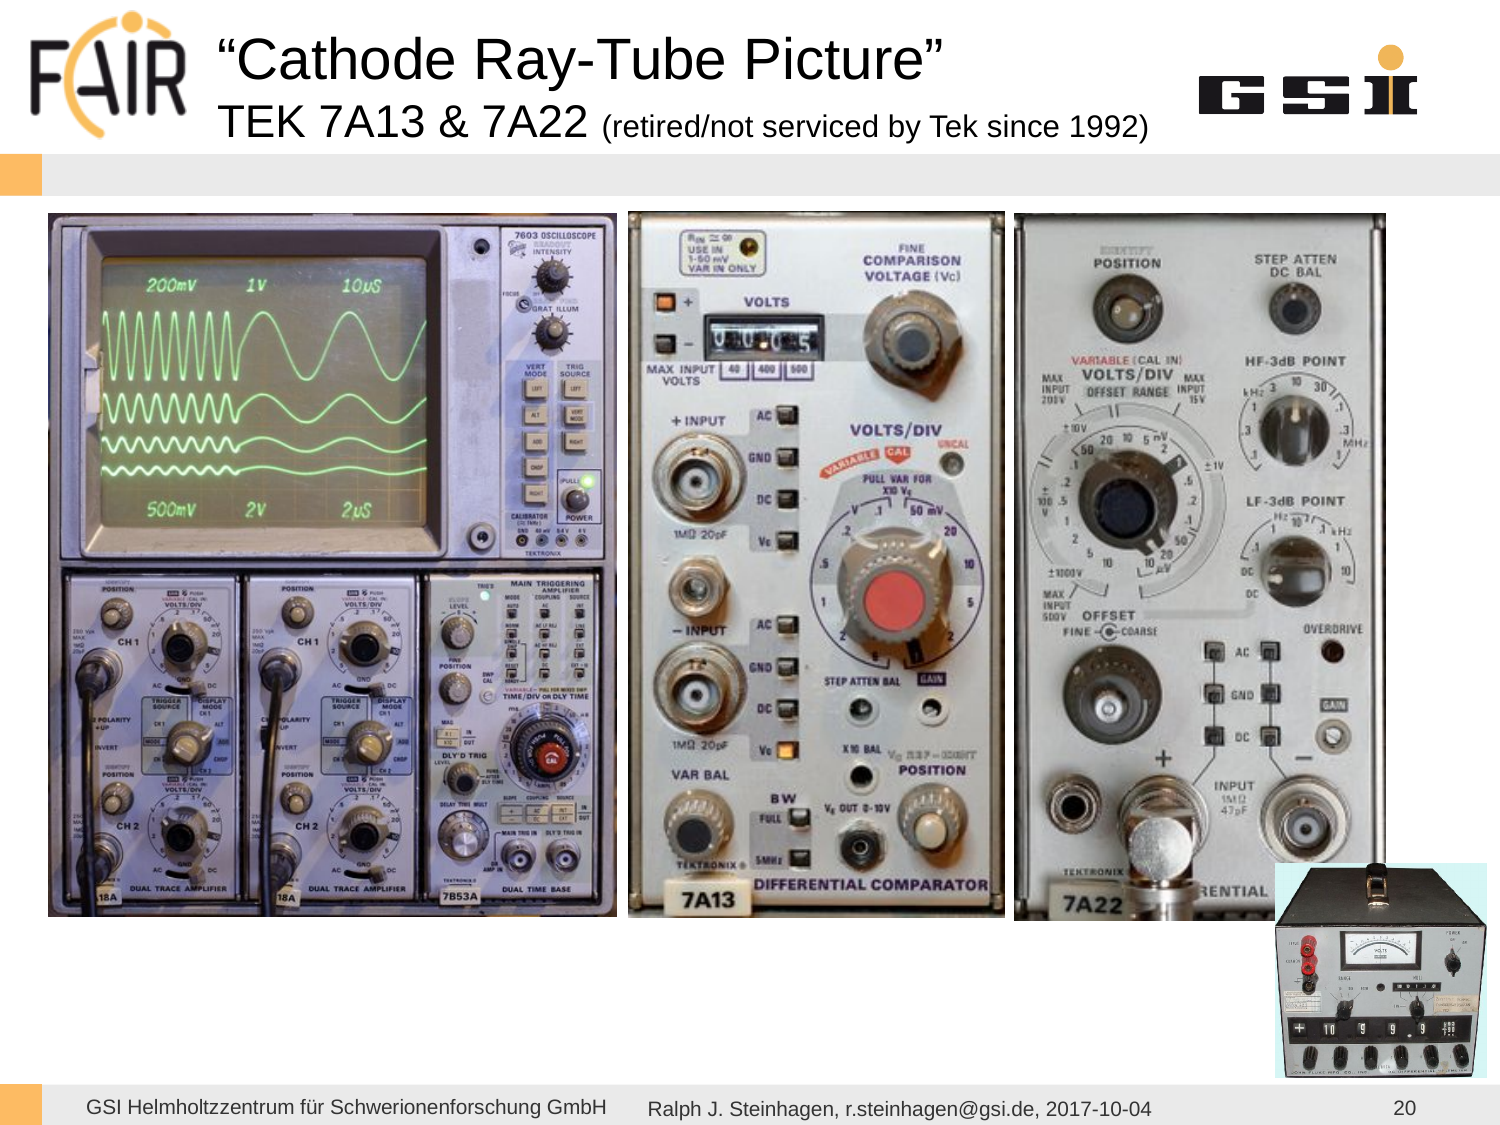

# “Cathode Ray-Tube Picture” TEK 7A13 & 7A22 (retired/not serviced by Tek since 1992)